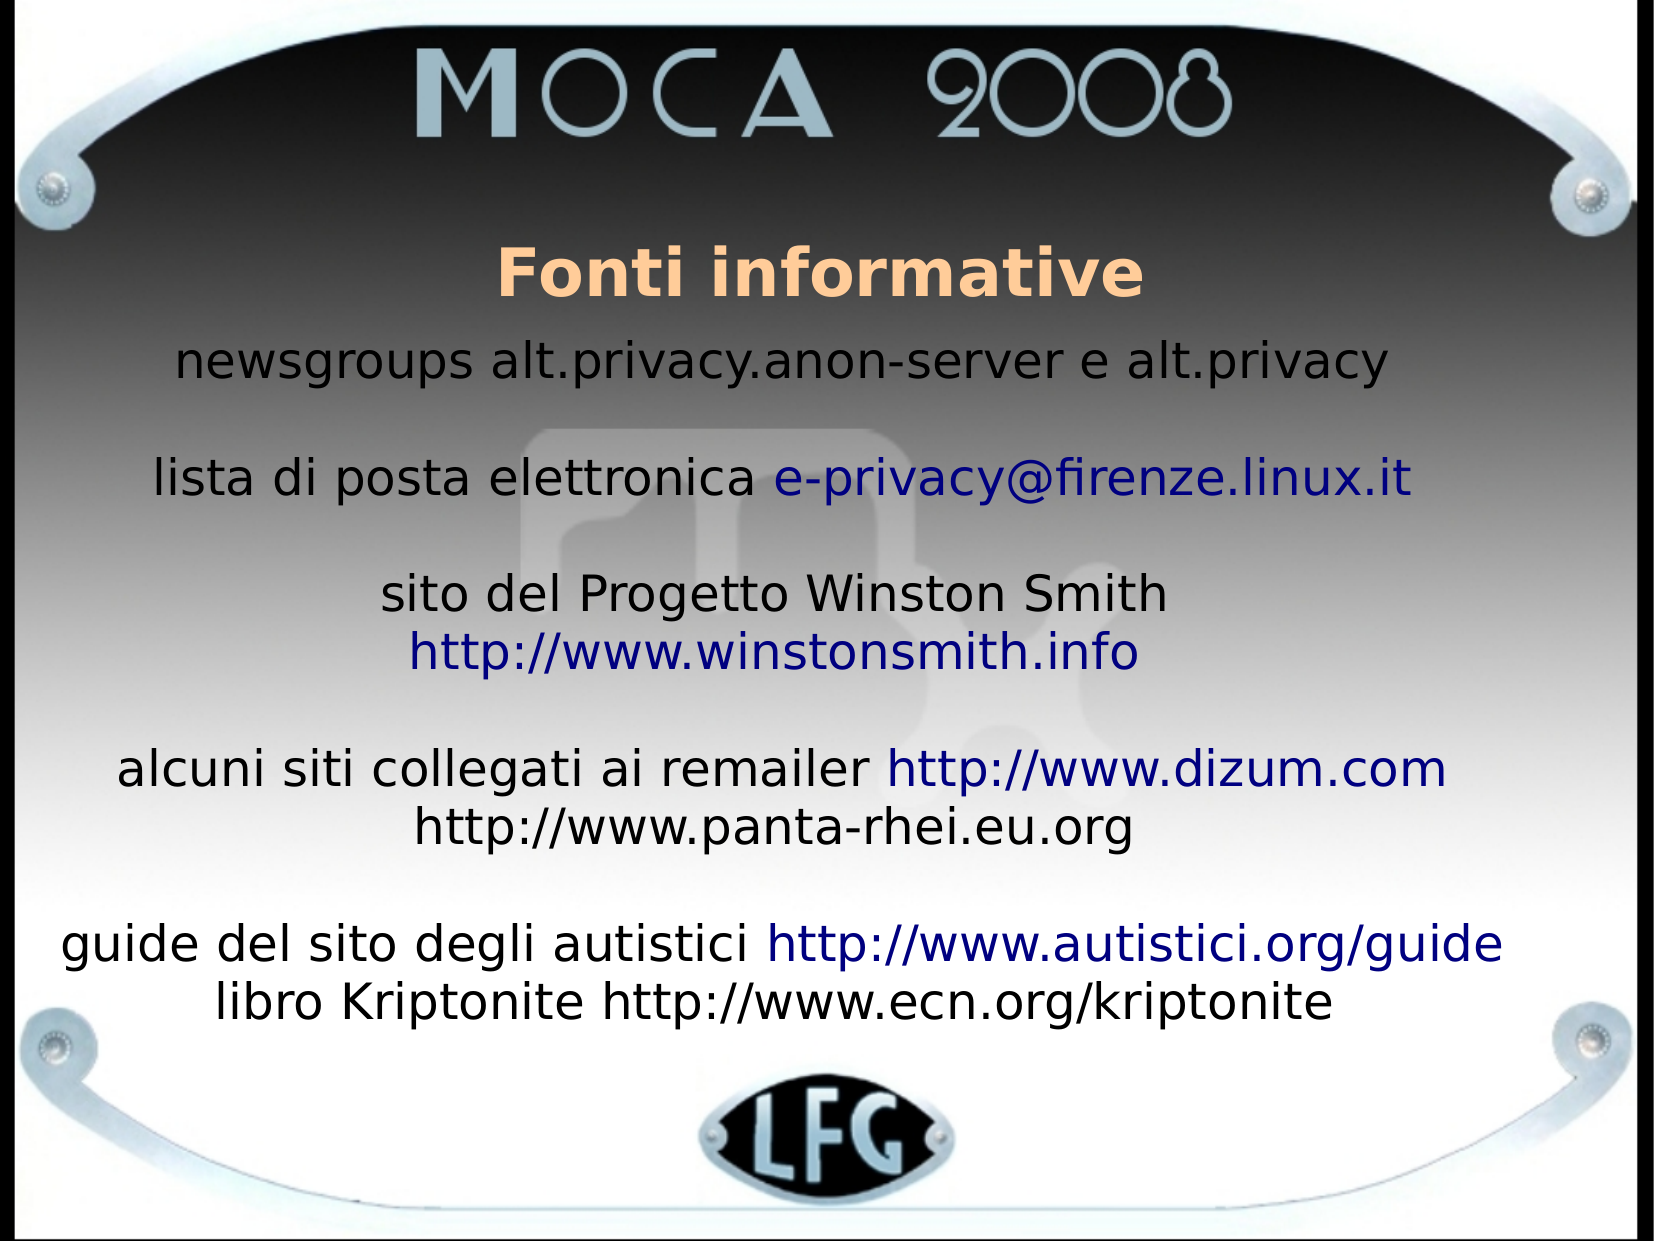

# Fonti informative
 newsgroups alt.privacy.anon-server e alt.privacy
 lista di posta elettronica e-privacy@firenze.linux.it
 sito del Progetto Winston Smith http://www.winstonsmith.info
 alcuni siti collegati ai remailer http://www.dizum.com
http://www.panta-rhei.eu.org
 guide del sito degli autistici http://www.autistici.org/guidelibro Kriptonite http://www.ecn.org/kriptonite